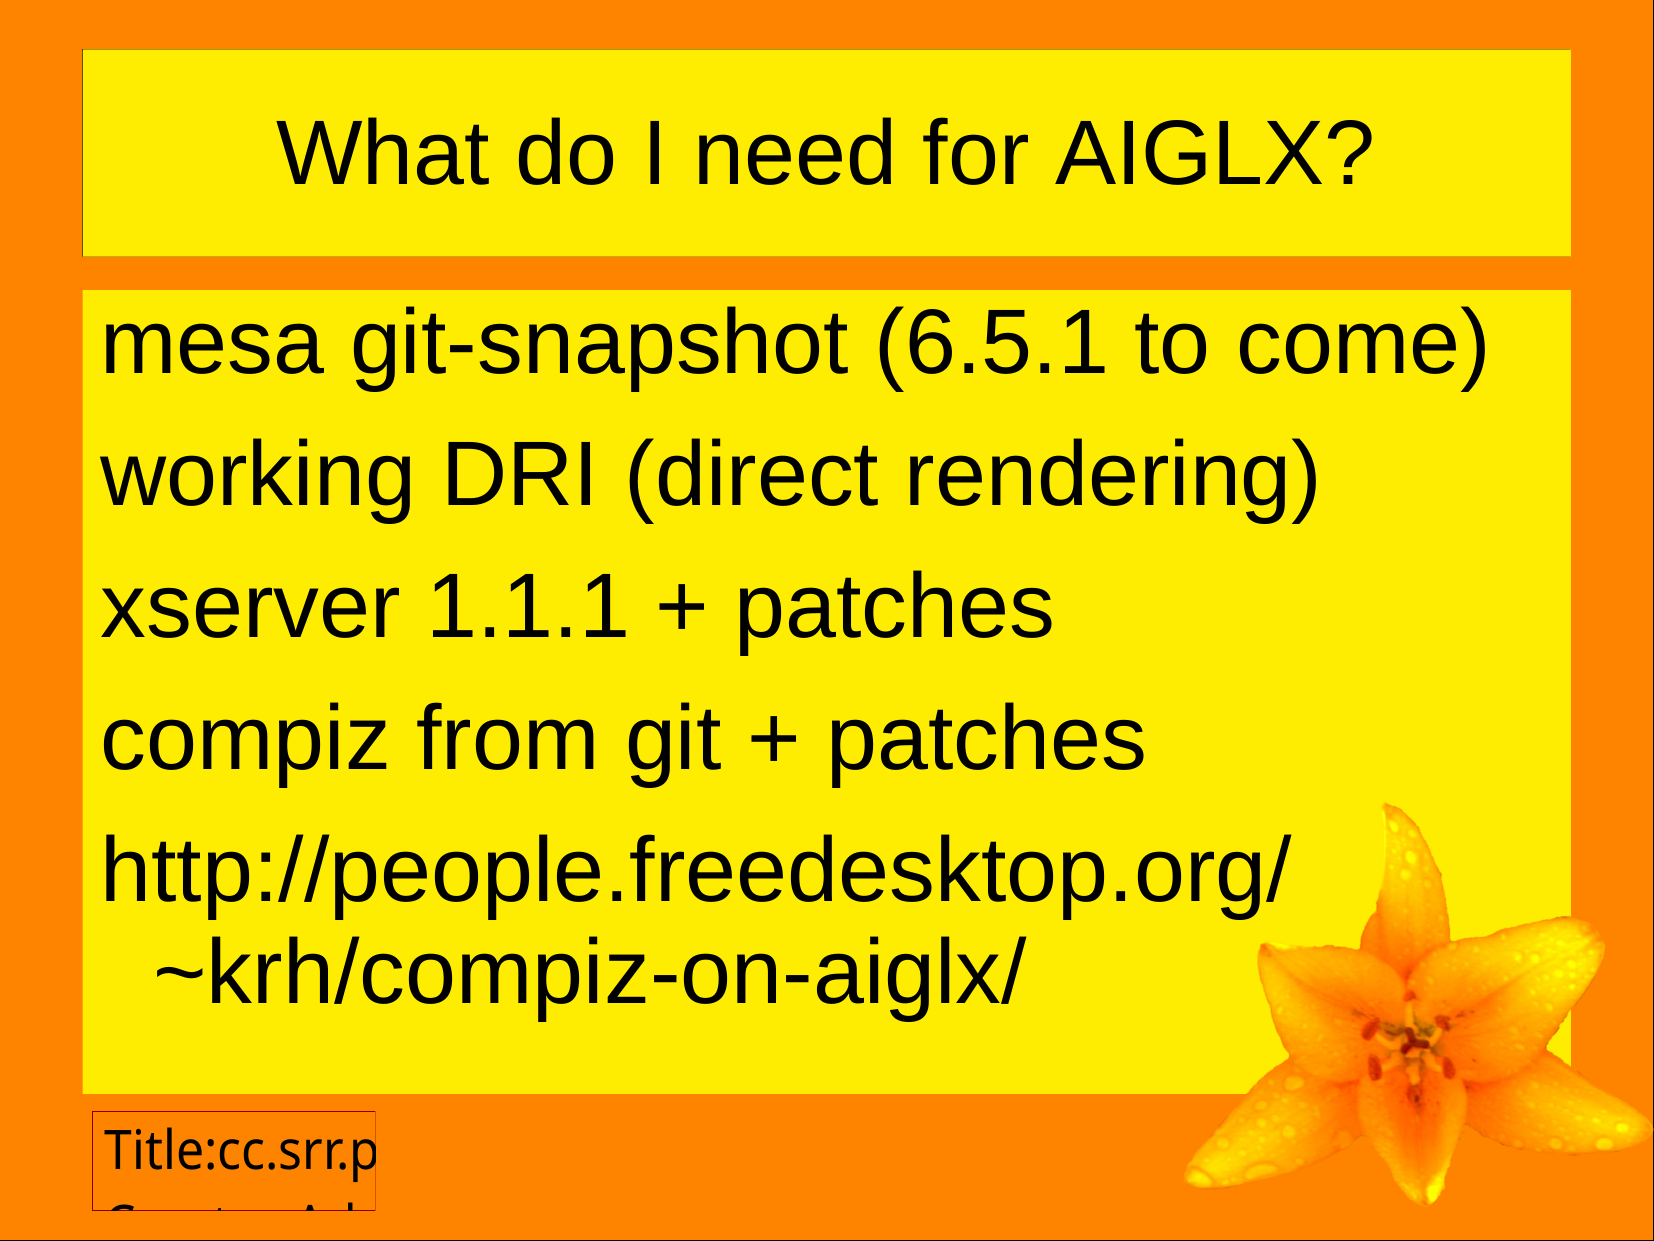

# What do I need for AIGLX?
mesa git-snapshot (6.5.1 to come)
working DRI (direct rendering)
xserver 1.1.1 + patches
compiz from git + patches
http://people.freedesktop.org/
~krh/compiz-on-aiglx/